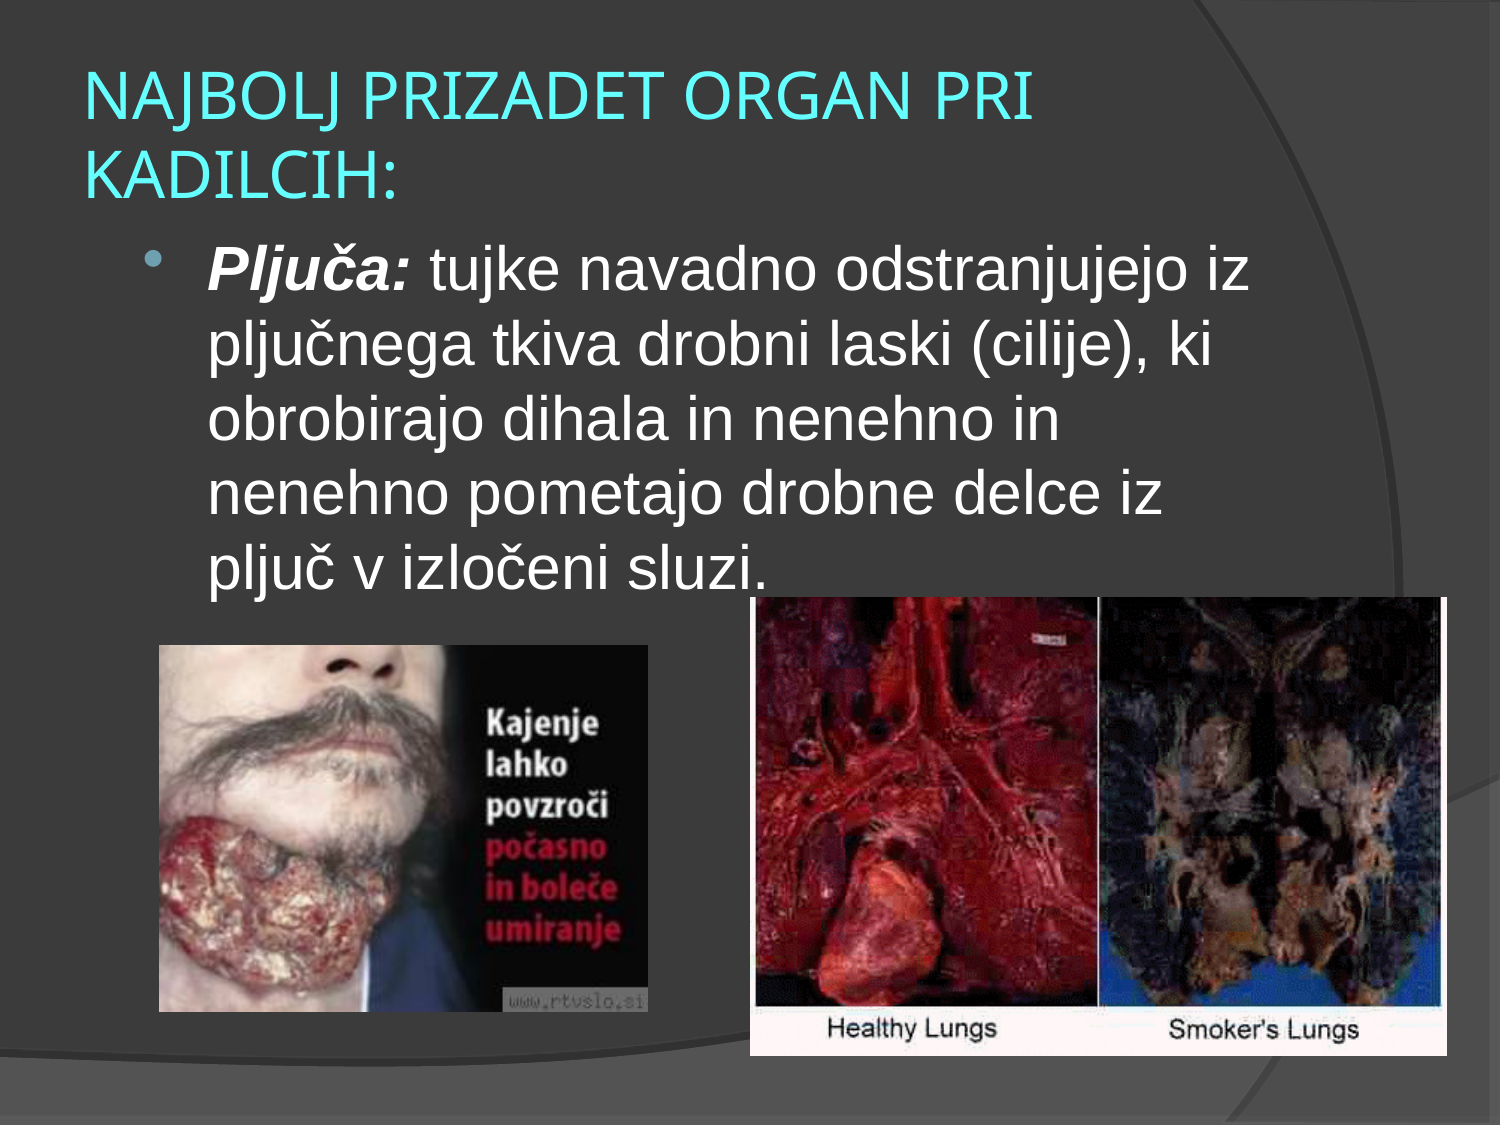

# NAJBOLJ PRIZADET ORGAN PRI KADILCIH:
Pljuča: tujke navadno odstranjujejo iz pljučnega tkiva drobni laski (cilije), ki obrobirajo dihala in nenehno in nenehno pometajo drobne delce iz pljuč v izločeni sluzi.